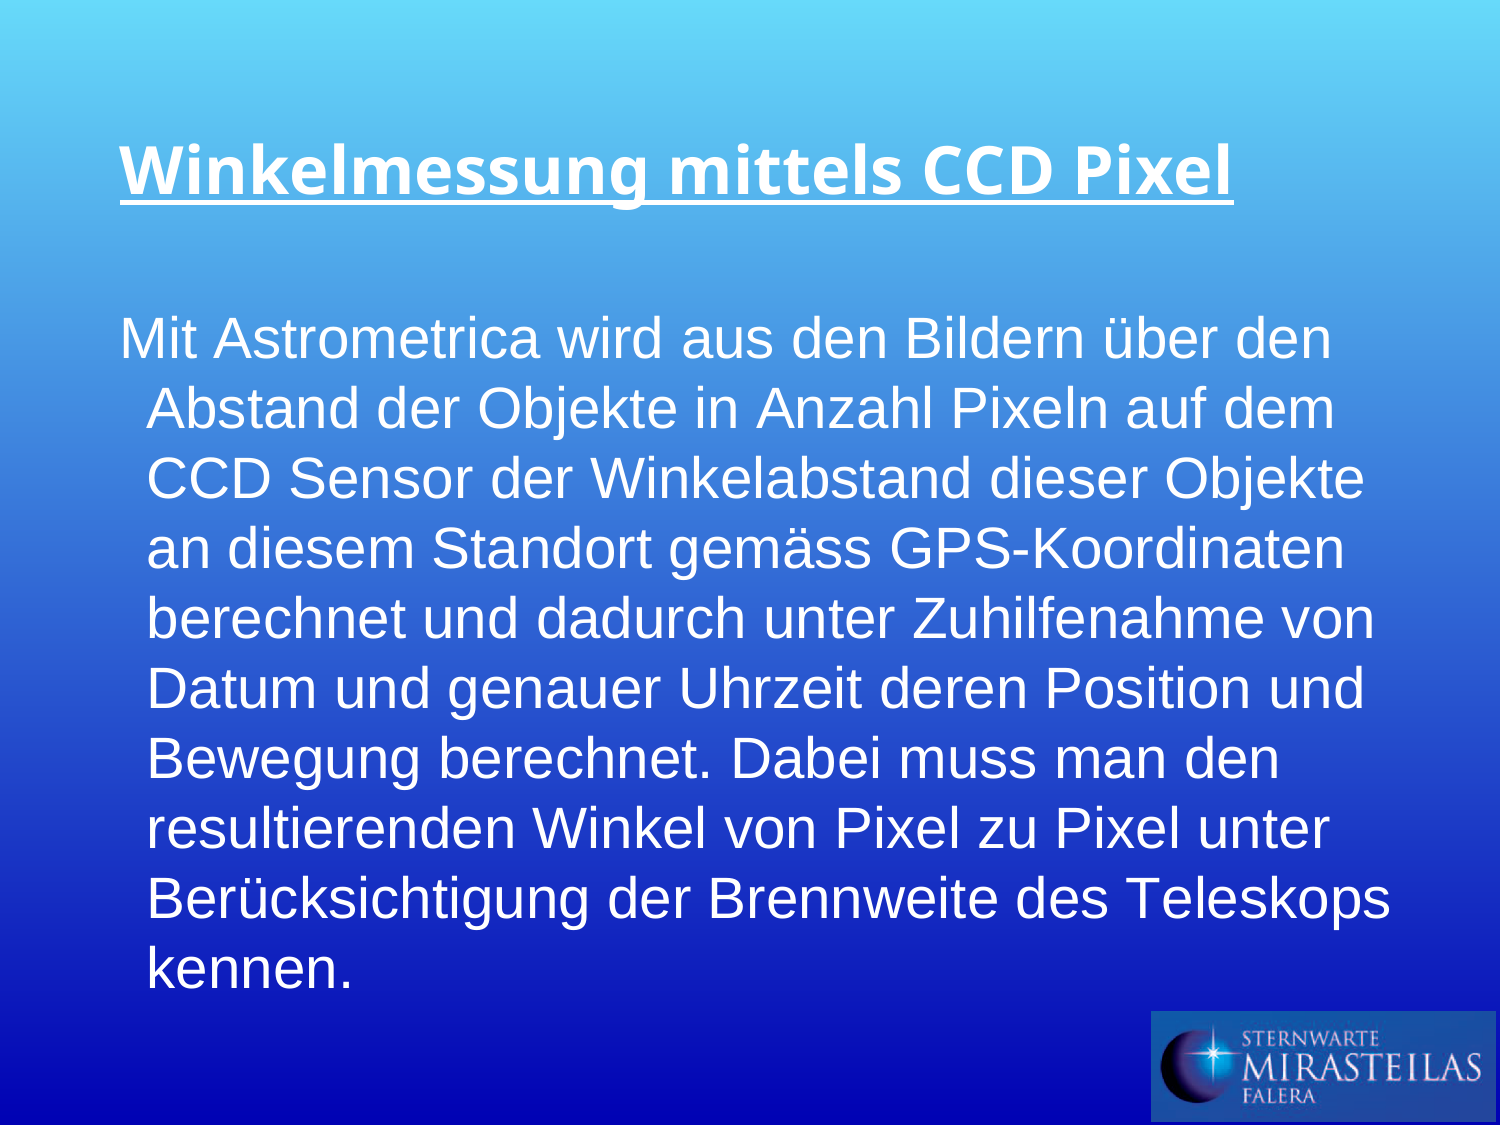

Winkelmessung mittels CCD Pixel
Mit Astrometrica wird aus den Bildern über den Abstand der Objekte in Anzahl Pixeln auf dem CCD Sensor der Winkelabstand dieser Objekte an diesem Standort gemäss GPS-Koordinaten berechnet und dadurch unter Zuhilfenahme von Datum und genauer Uhrzeit deren Position und Bewegung berechnet. Dabei muss man den resultierenden Winkel von Pixel zu Pixel unter Berücksichtigung der Brennweite des Teleskops kennen.